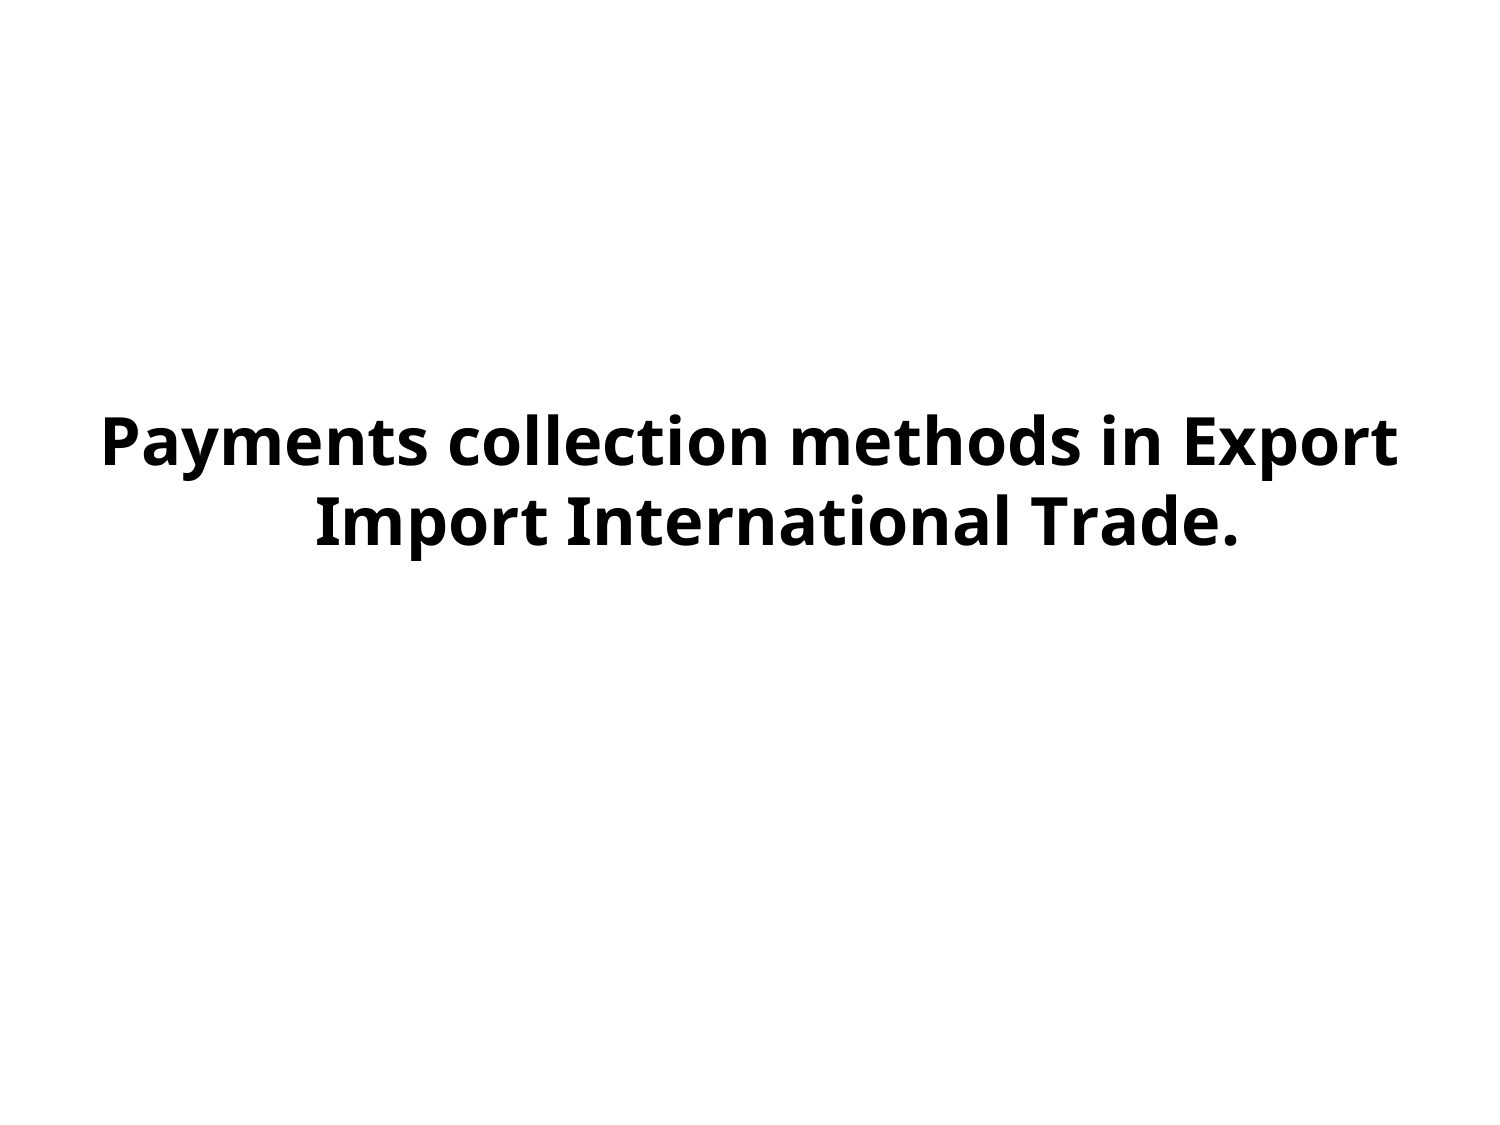

# Payments collection methods in Export Import International Trade.